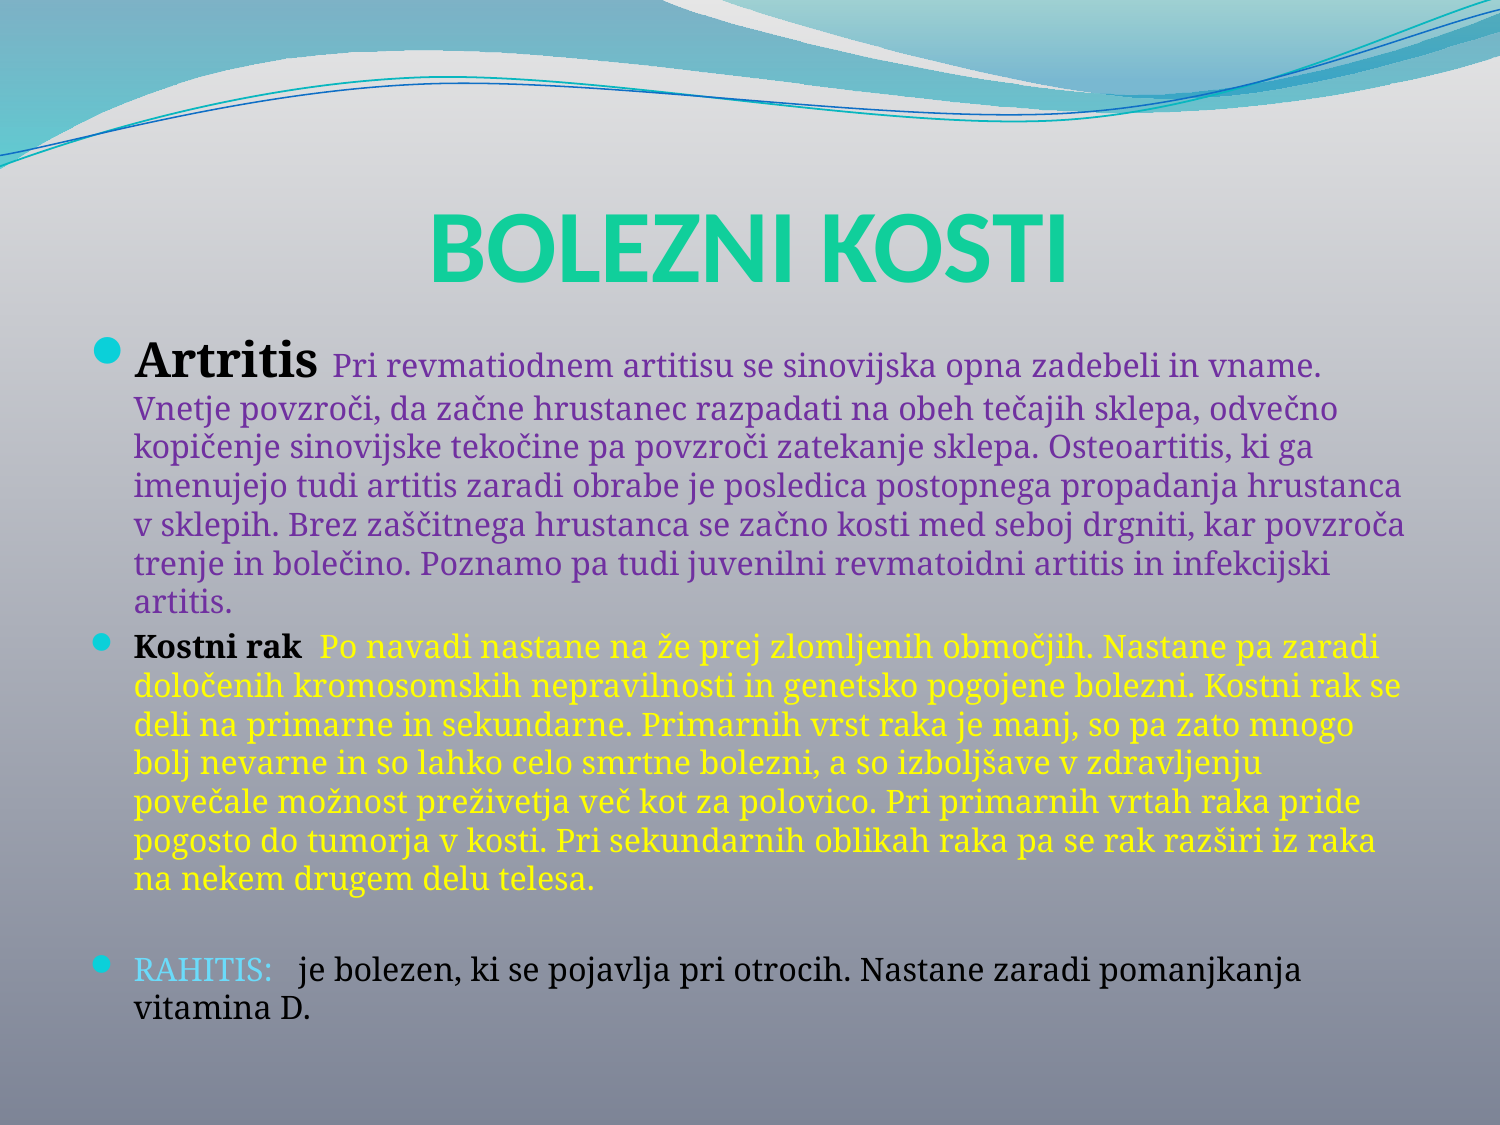

# BOLEZNI KOSTI
Artritis Pri revmatiodnem artitisu se sinovijska opna zadebeli in vname. Vnetje povzroči, da začne hrustanec razpadati na obeh tečajih sklepa, odvečno kopičenje sinovijske tekočine pa povzroči zatekanje sklepa. Osteoartitis, ki ga imenujejo tudi artitis zaradi obrabe je posledica postopnega propadanja hrustanca v sklepih. Brez zaščitnega hrustanca se začno kosti med seboj drgniti, kar povzroča trenje in bolečino. Poznamo pa tudi juvenilni revmatoidni artitis in infekcijski artitis.
Kostni rak Po navadi nastane na že prej zlomljenih območjih. Nastane pa zaradi določenih kromosomskih nepravilnosti in genetsko pogojene bolezni. Kostni rak se deli na primarne in sekundarne. Primarnih vrst raka je manj, so pa zato mnogo bolj nevarne in so lahko celo smrtne bolezni, a so izboljšave v zdravljenju povečale možnost preživetja več kot za polovico. Pri primarnih vrtah raka pride pogosto do tumorja v kosti. Pri sekundarnih oblikah raka pa se rak razširi iz raka na nekem drugem delu telesa.
RAHITIS: je bolezen, ki se pojavlja pri otrocih. Nastane zaradi pomanjkanja vitamina D.